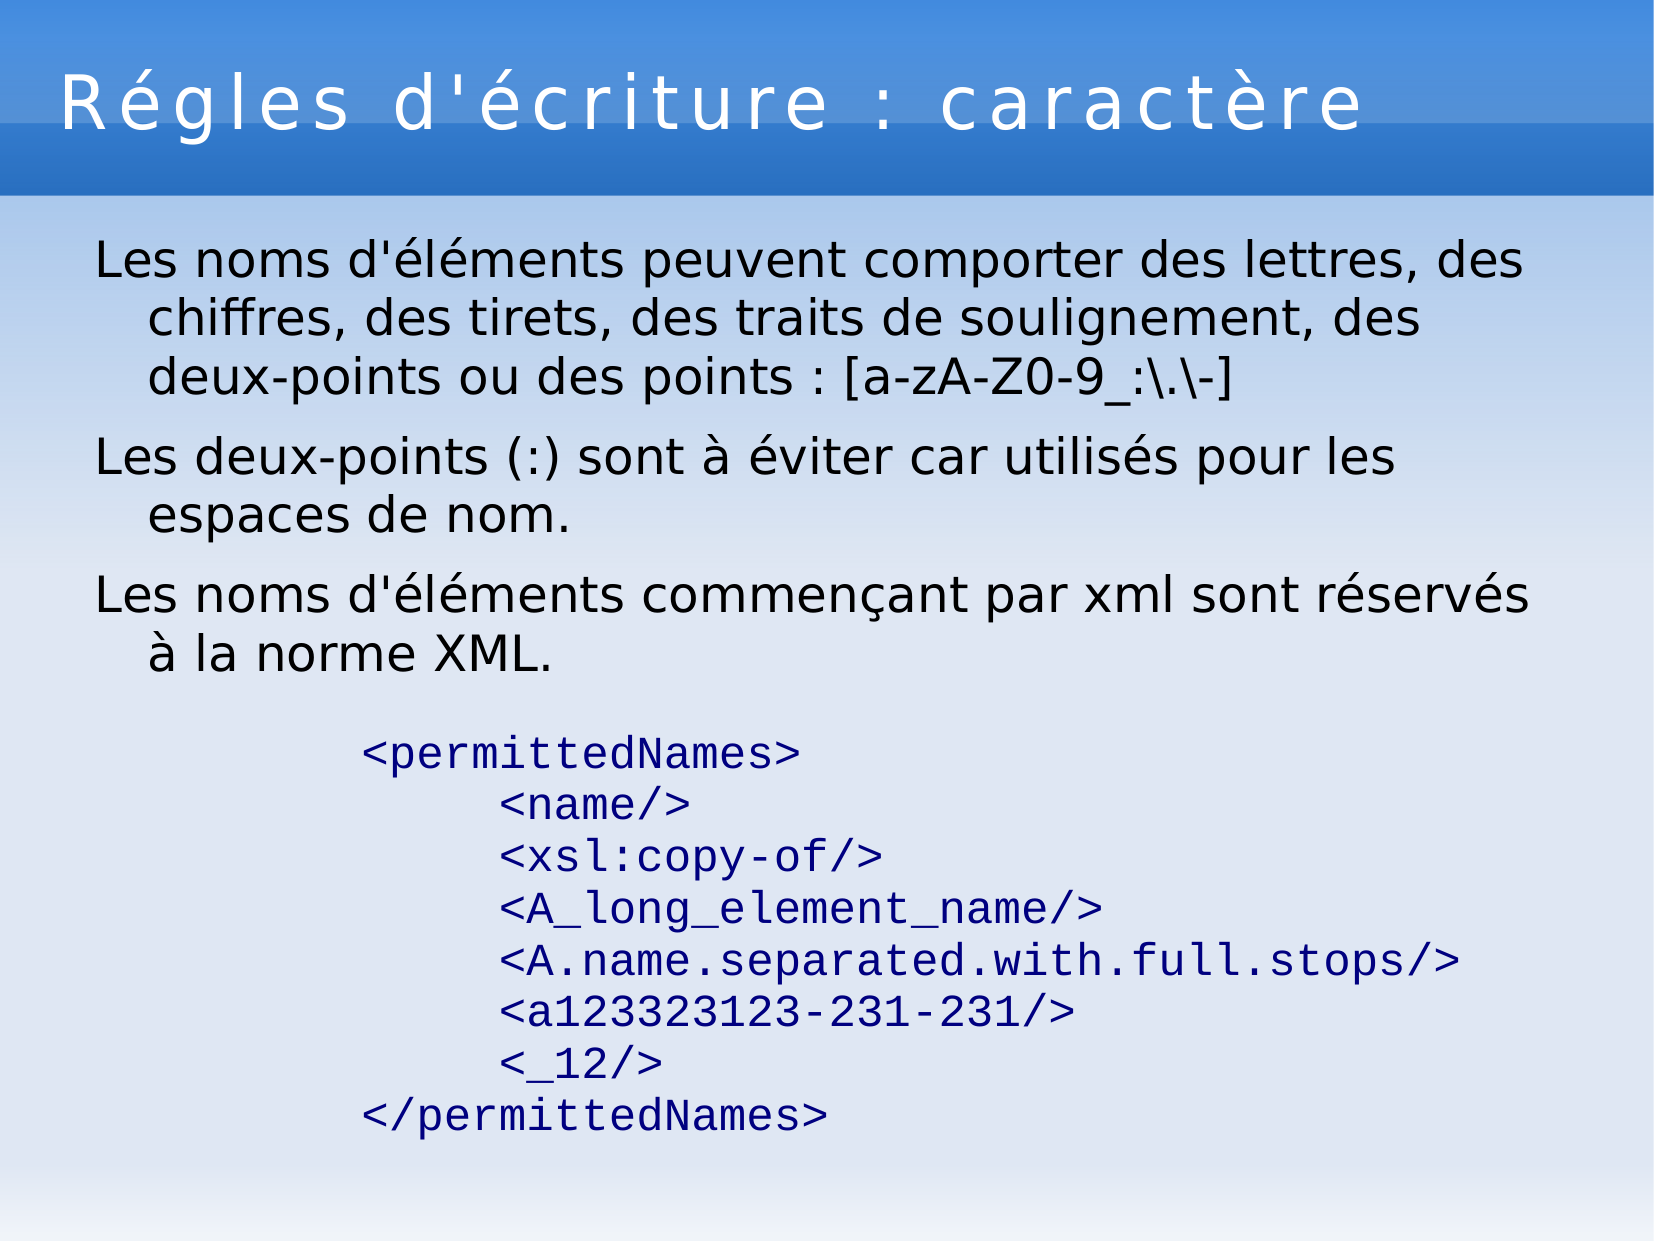

# Régles d'écriture : caractère
Les noms d'éléments peuvent comporter des lettres, des chiffres, des tirets, des traits de soulignement, des deux-points ou des points : [a-zA-Z0-9_:\.\-]
Les deux-points (:) sont à éviter car utilisés pour les espaces de nom.
Les noms d'éléments commençant par xml sont réservés à la norme XML.
<permittedNames>
 <name/>
 <xsl:copy-of/>
 <A_long_element_name/>
 <A.name.separated.with.full.stops/>
 <a123323123-231-231/>
 <_12/>
</permittedNames>